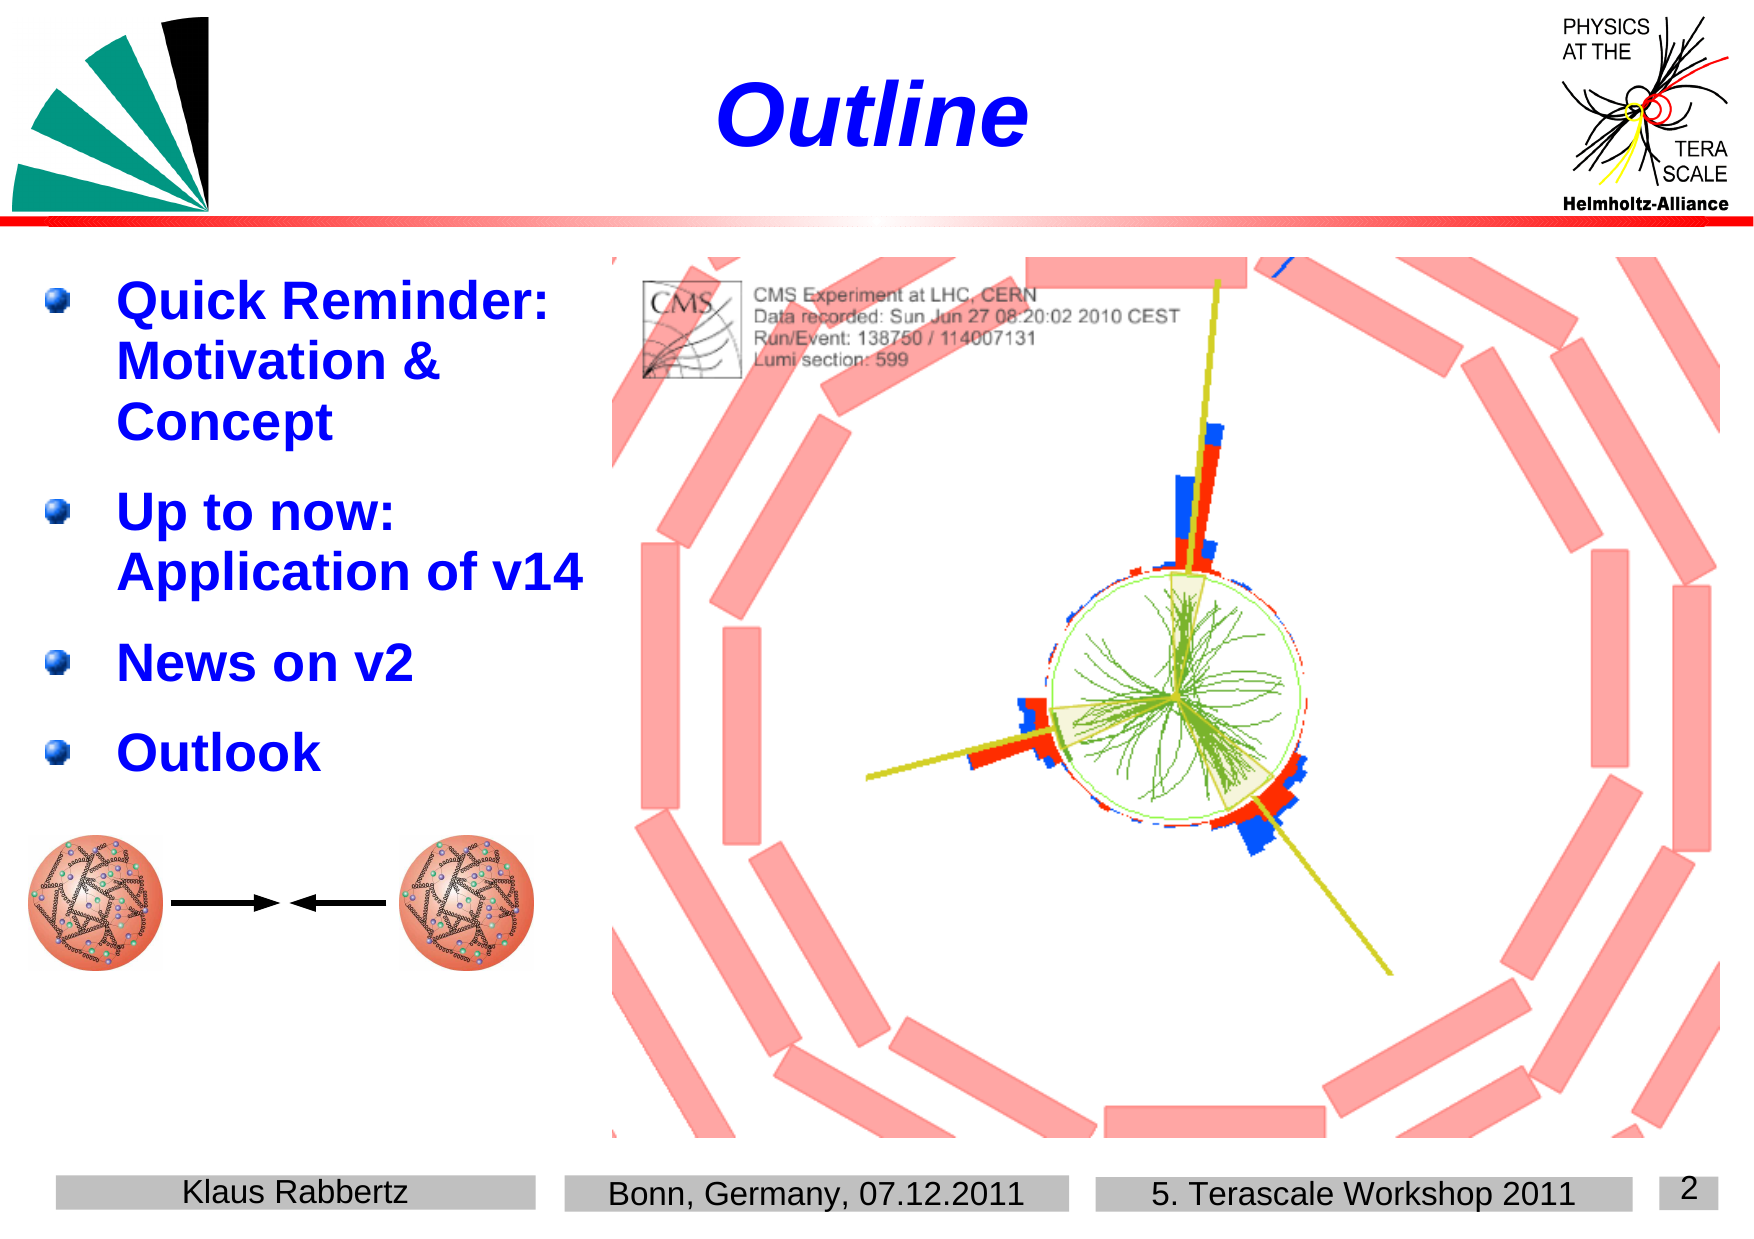

# Outline
Quick Reminder: Motivation & Concept
Up to now: Application of v14
News on v2
Outlook